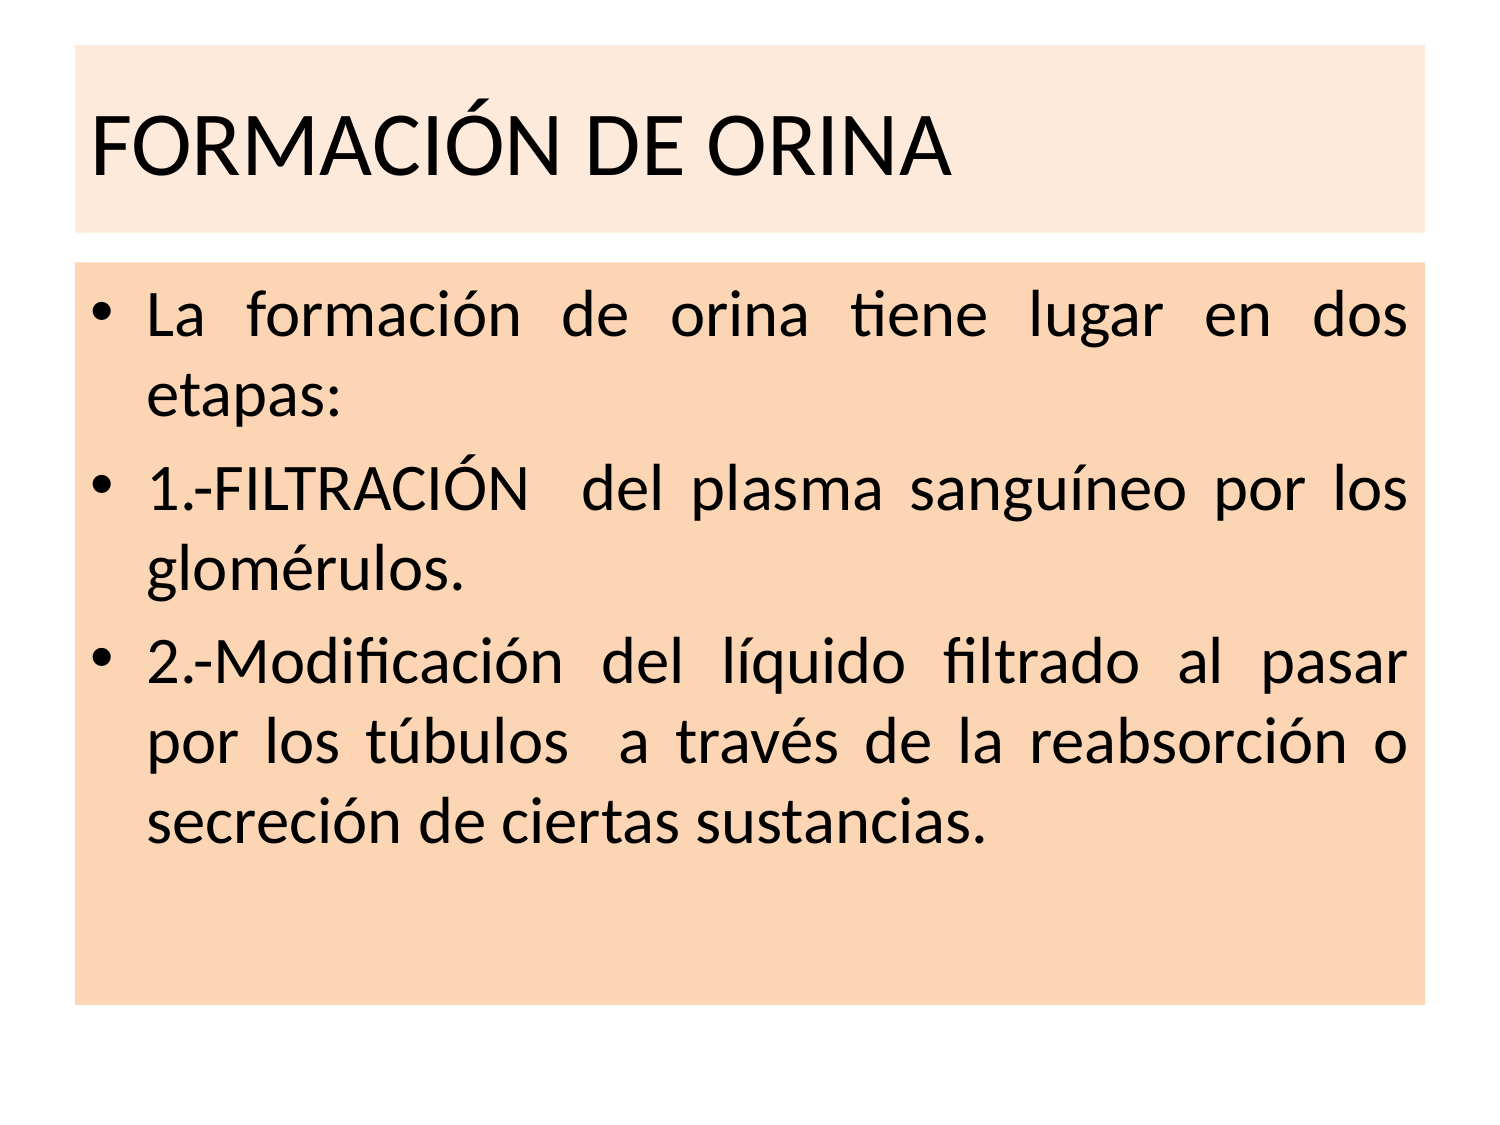

# FORMACIÓN DE ORINA
La formación de orina tiene lugar en dos etapas:
1.-FILTRACIÓN del plasma sanguíneo por los glomérulos.
2.-Modificación del líquido filtrado al pasar por los túbulos a través de la reabsorción o secreción de ciertas sustancias.